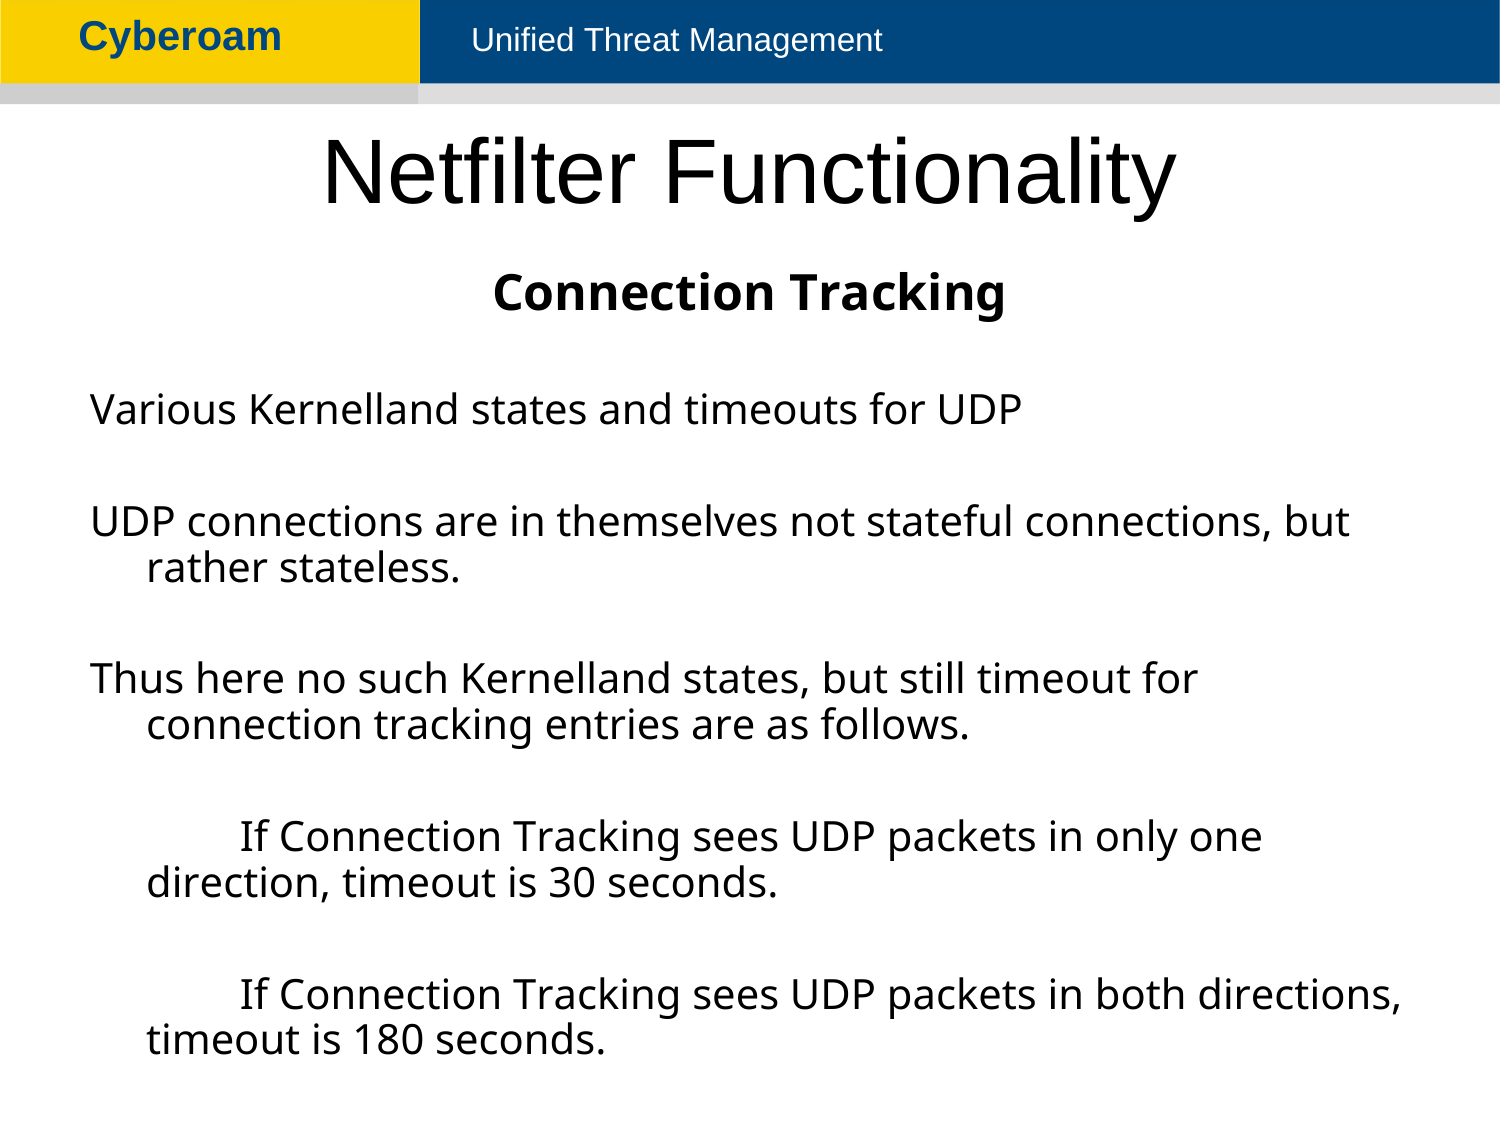

# Netfilter Functionality
Connection Tracking
Various Kernelland states and timeouts for UDP
UDP connections are in themselves not stateful connections, but rather stateless.
Thus here no such Kernelland states, but still timeout for connection tracking entries are as follows.
		If Connection Tracking sees UDP packets in only one direction, timeout is 30 seconds.
		If Connection Tracking sees UDP packets in both directions, timeout is 180 seconds.